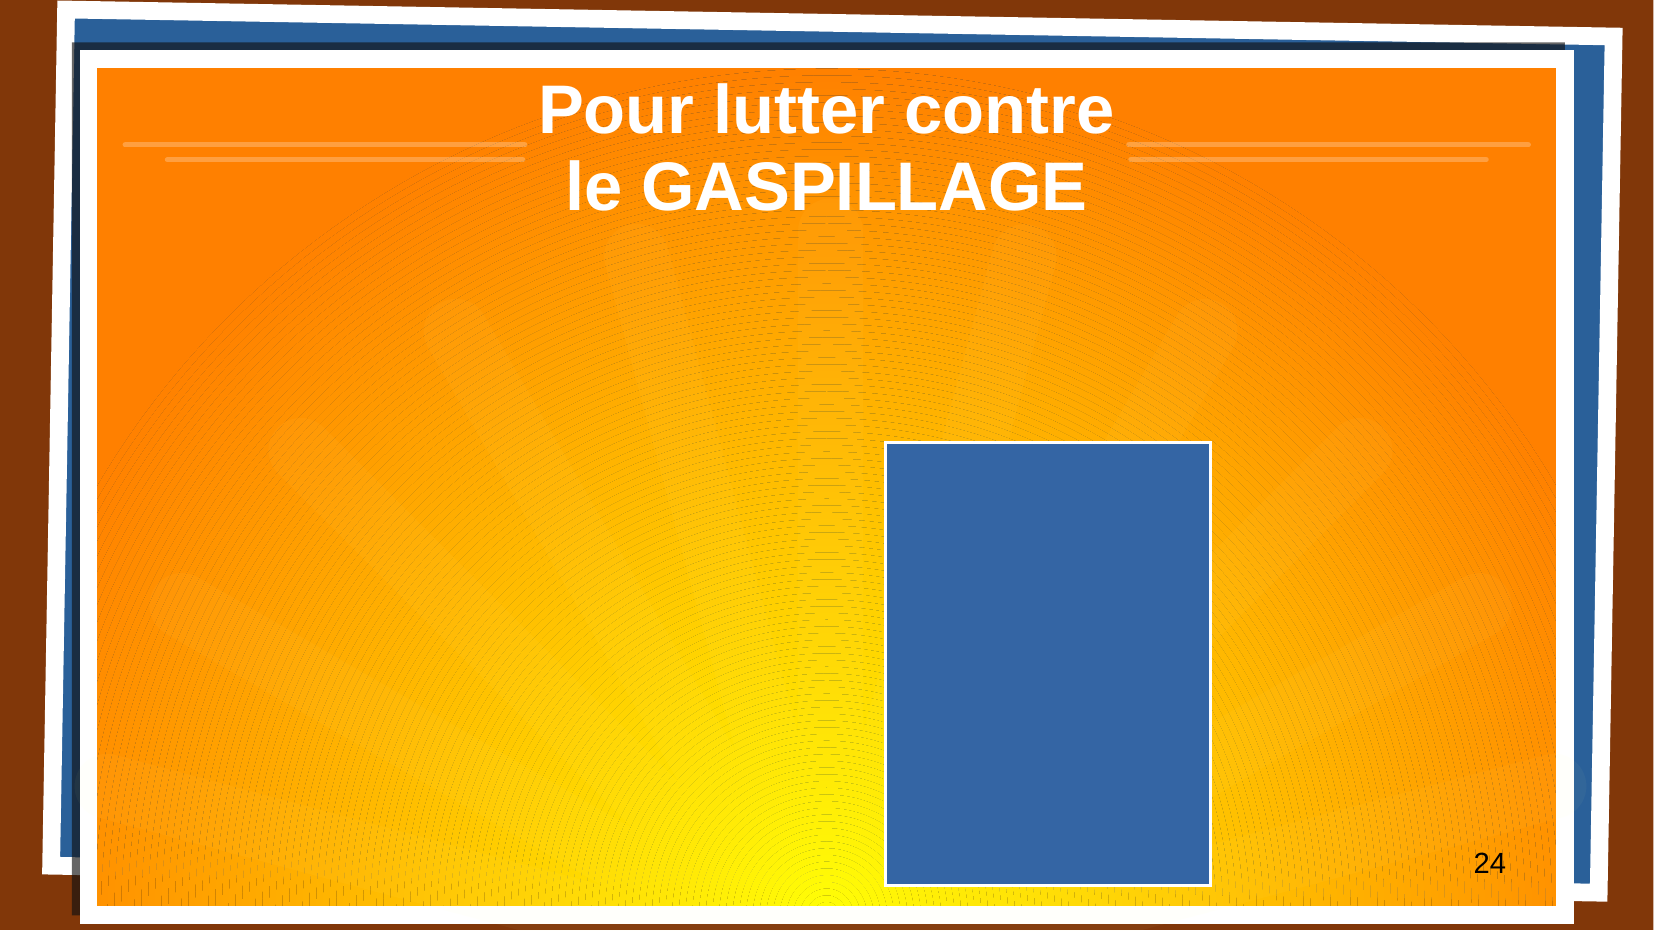

# Pour lutter contre le GASPILLAGE
E:\Projets\ECO délégués\Images et vidéo\Cantines scolaires _ moins gaspiller pour mieux se nourrir !.mp4
24